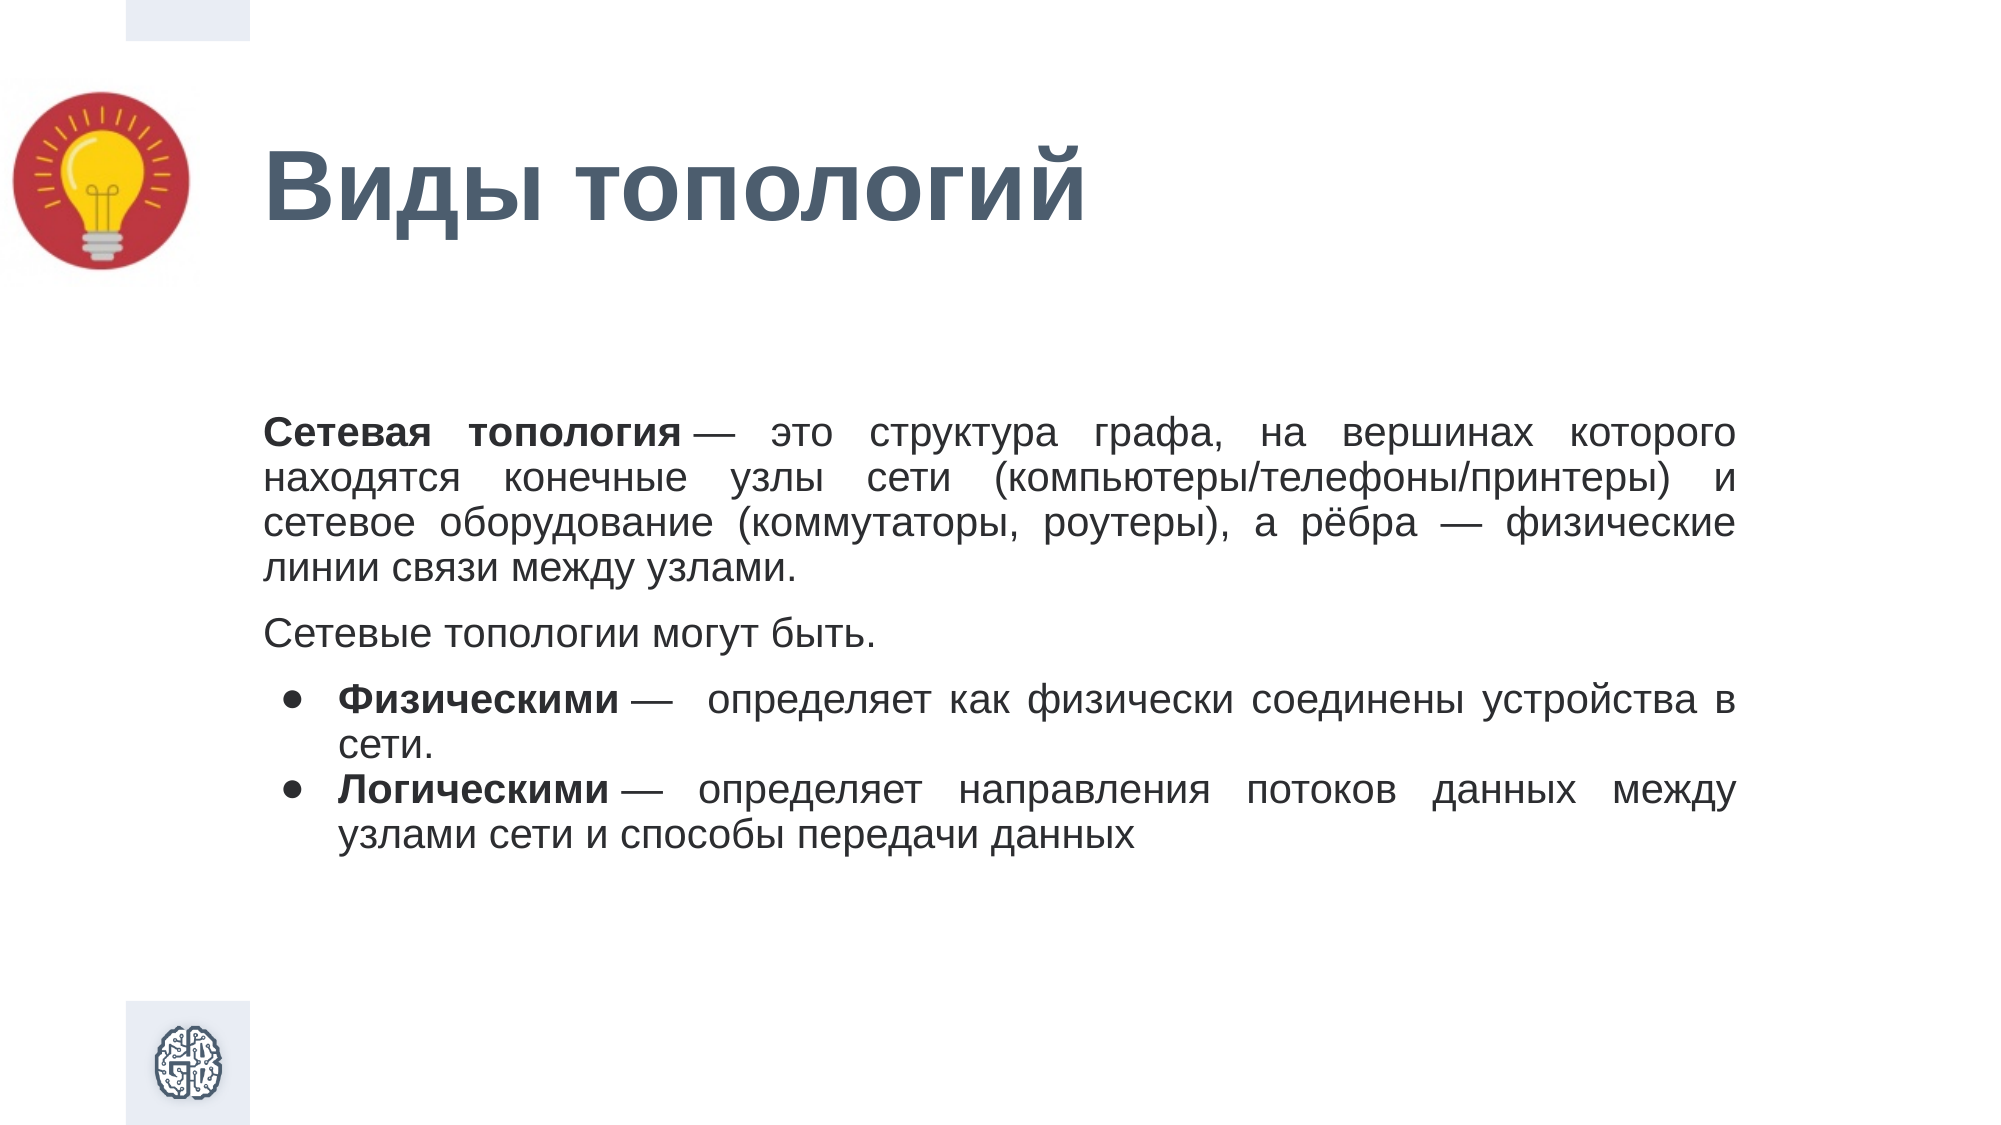

# Виды топологий
Сетевая топология — это структура графа, на вершинах которого находятся конечные узлы сети (компьютеры/телефоны/принтеры) и сетевое оборудование (коммутаторы, роутеры), а рёбра — физические линии связи между узлами.
Сетевые топологии могут быть.
Физическими — определяет как физически соединены устройства в сети.
Логическими — определяет направления потоков данных между узлами сети и способы передачи данных